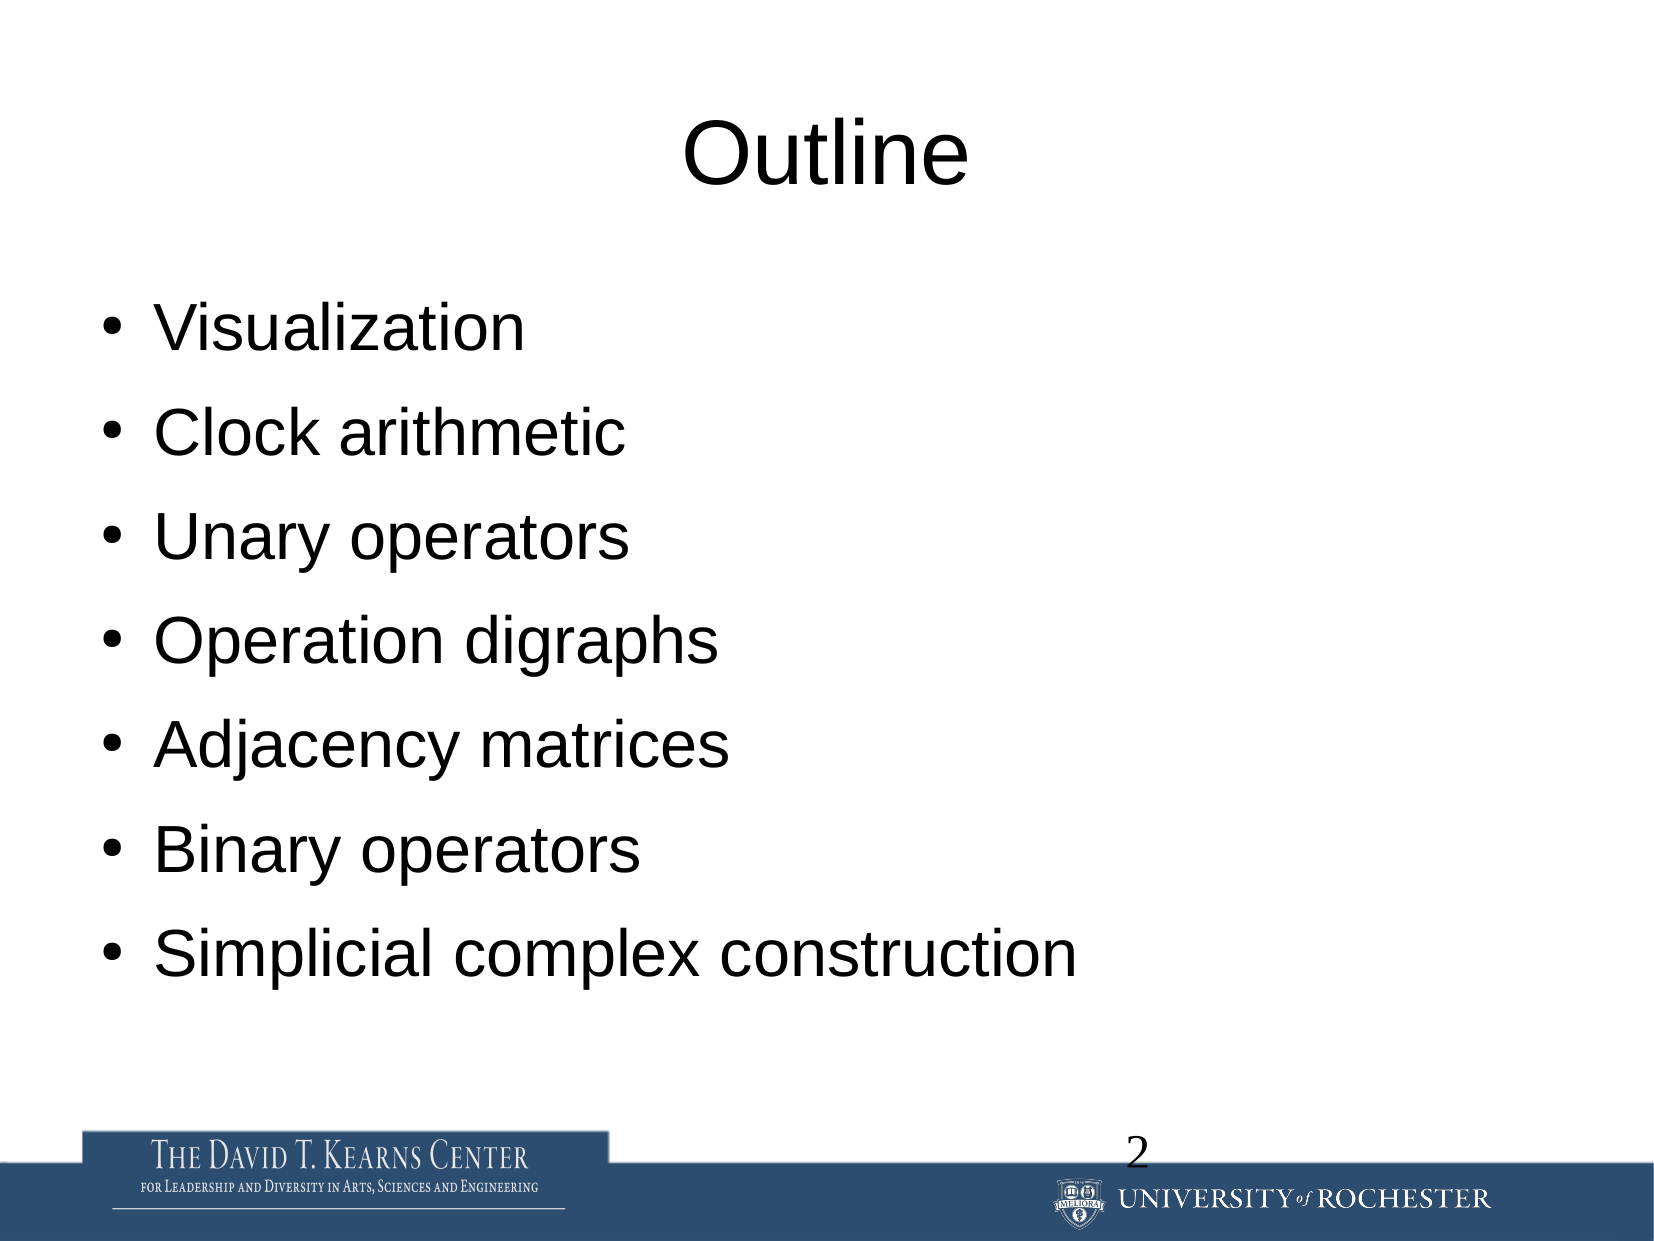

# Outline
Visualization
Clock arithmetic
Unary operators
Operation digraphs
Adjacency matrices
Binary operators
Simplicial complex construction